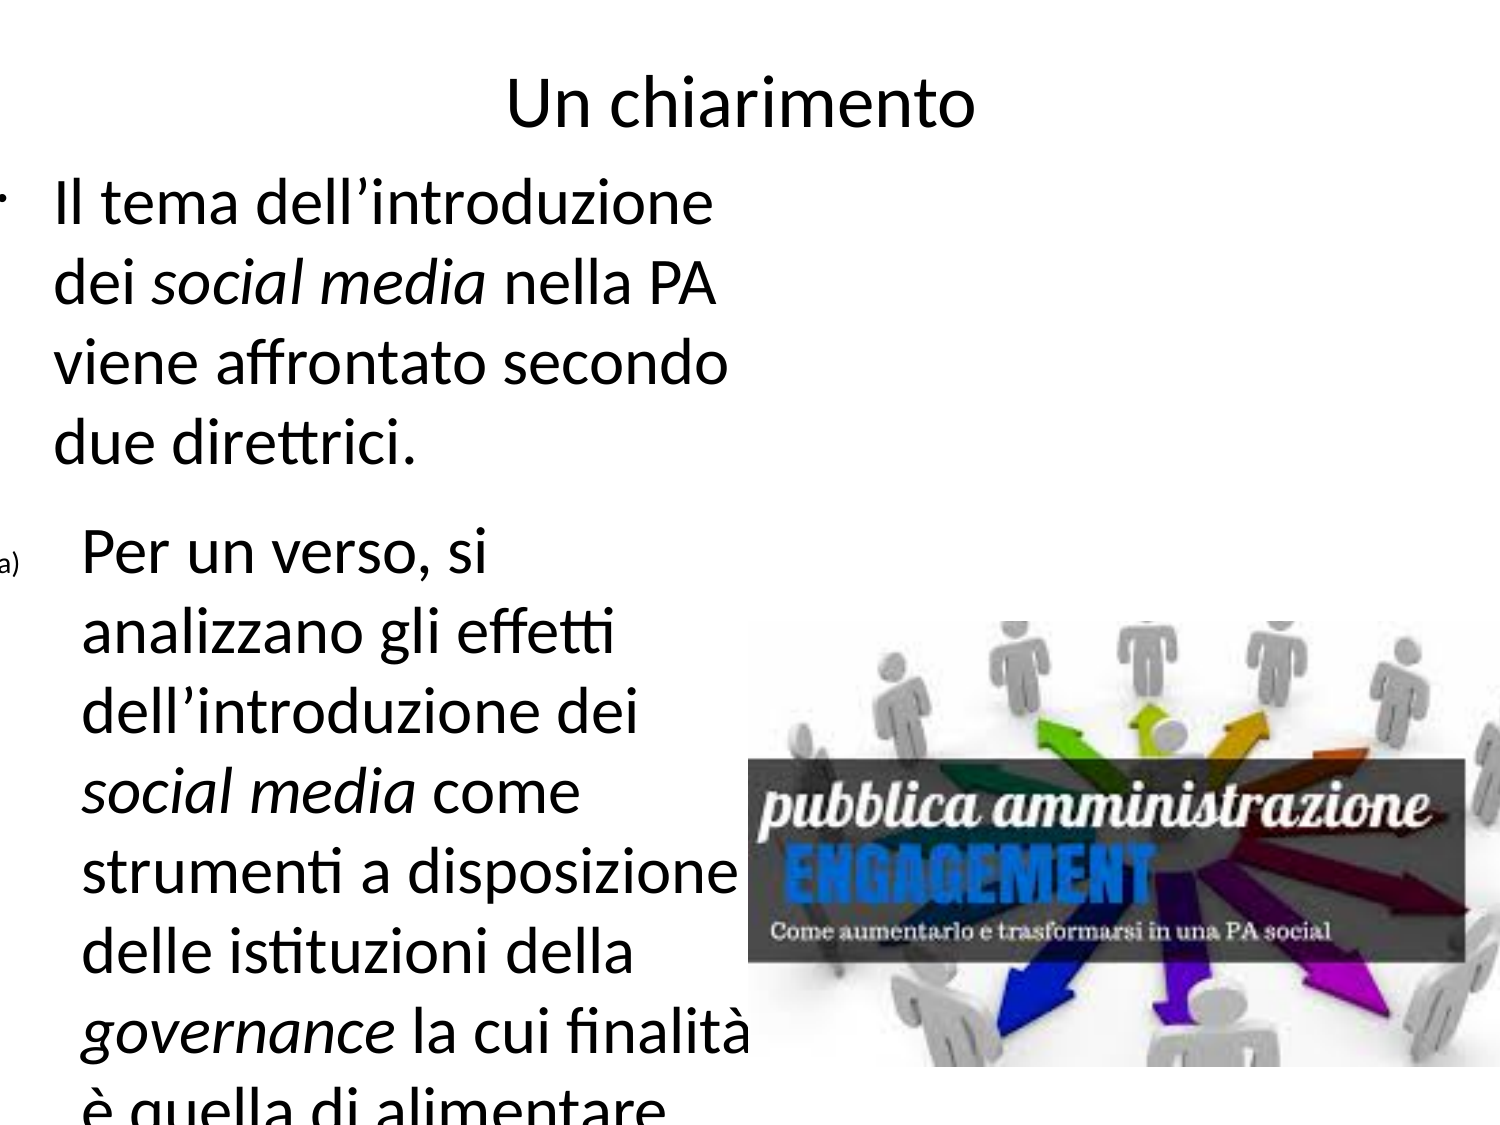

# Un chiarimento
Il tema dell’introduzione dei social media nella PA viene affrontato secondo due direttrici.
Per un verso, si analizzano gli effetti dell’introduzione dei social media come strumenti a disposizione delle istituzioni della governance la cui finalità è quella di alimentare ovvero migliorare o, ancora, perfezionare la pratica del civic engagement, ovverossia del coinvolgimento attivo nella gestione della “cosa pubblica”. Ma anche di rendere
più trasparente l’amministrazione,
più efficace il sistema di comunicazione verso l’utenza e di valutazione della qualità dei servizi,
più frequente il rapporto con la cittadinanza e
più immediata la raccolta delle istanze che da questa provengono alle quali quella amministrazione deve dare risposta